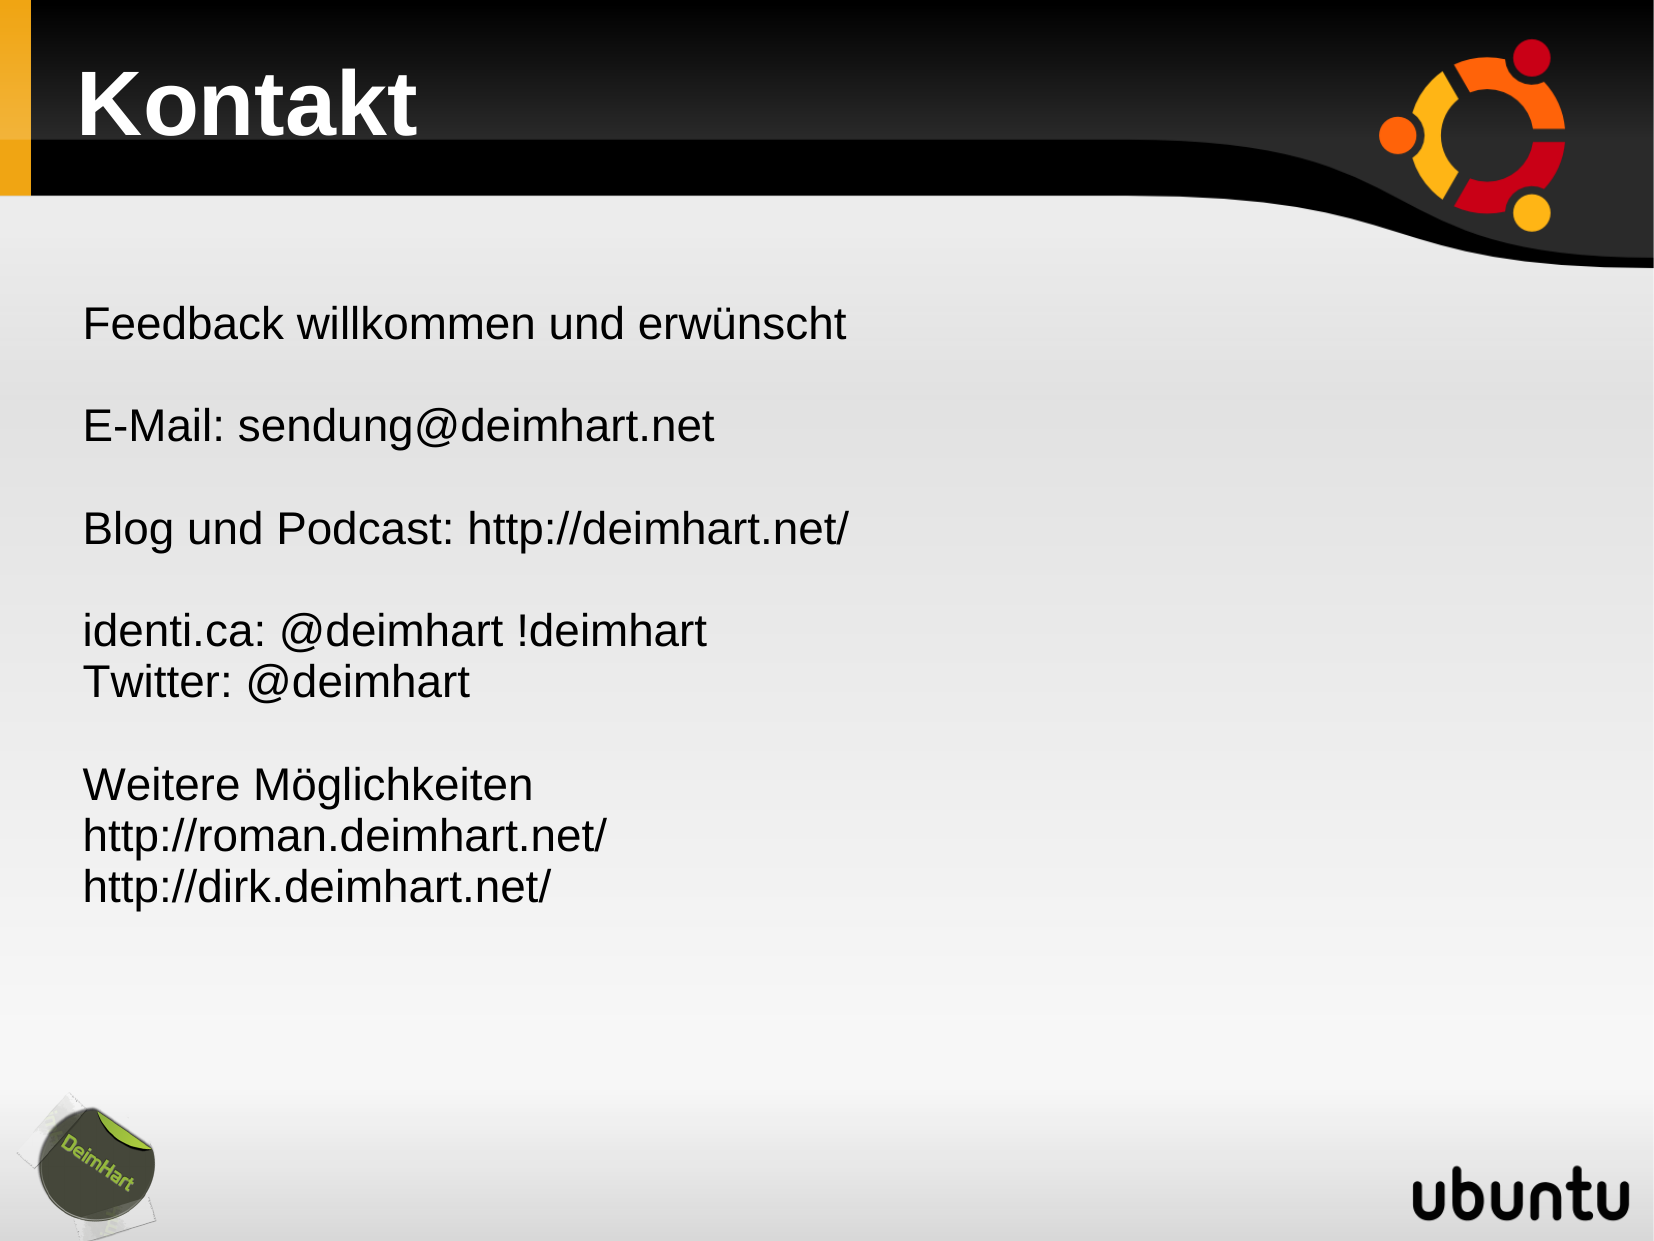

# Kontakt
Feedback willkommen und erwünscht
E-Mail: sendung@deimhart.net
Blog und Podcast: http://deimhart.net/
identi.ca: @deimhart !deimhart
Twitter: @deimhart
Weitere Möglichkeiten
http://roman.deimhart.net/
http://dirk.deimhart.net/